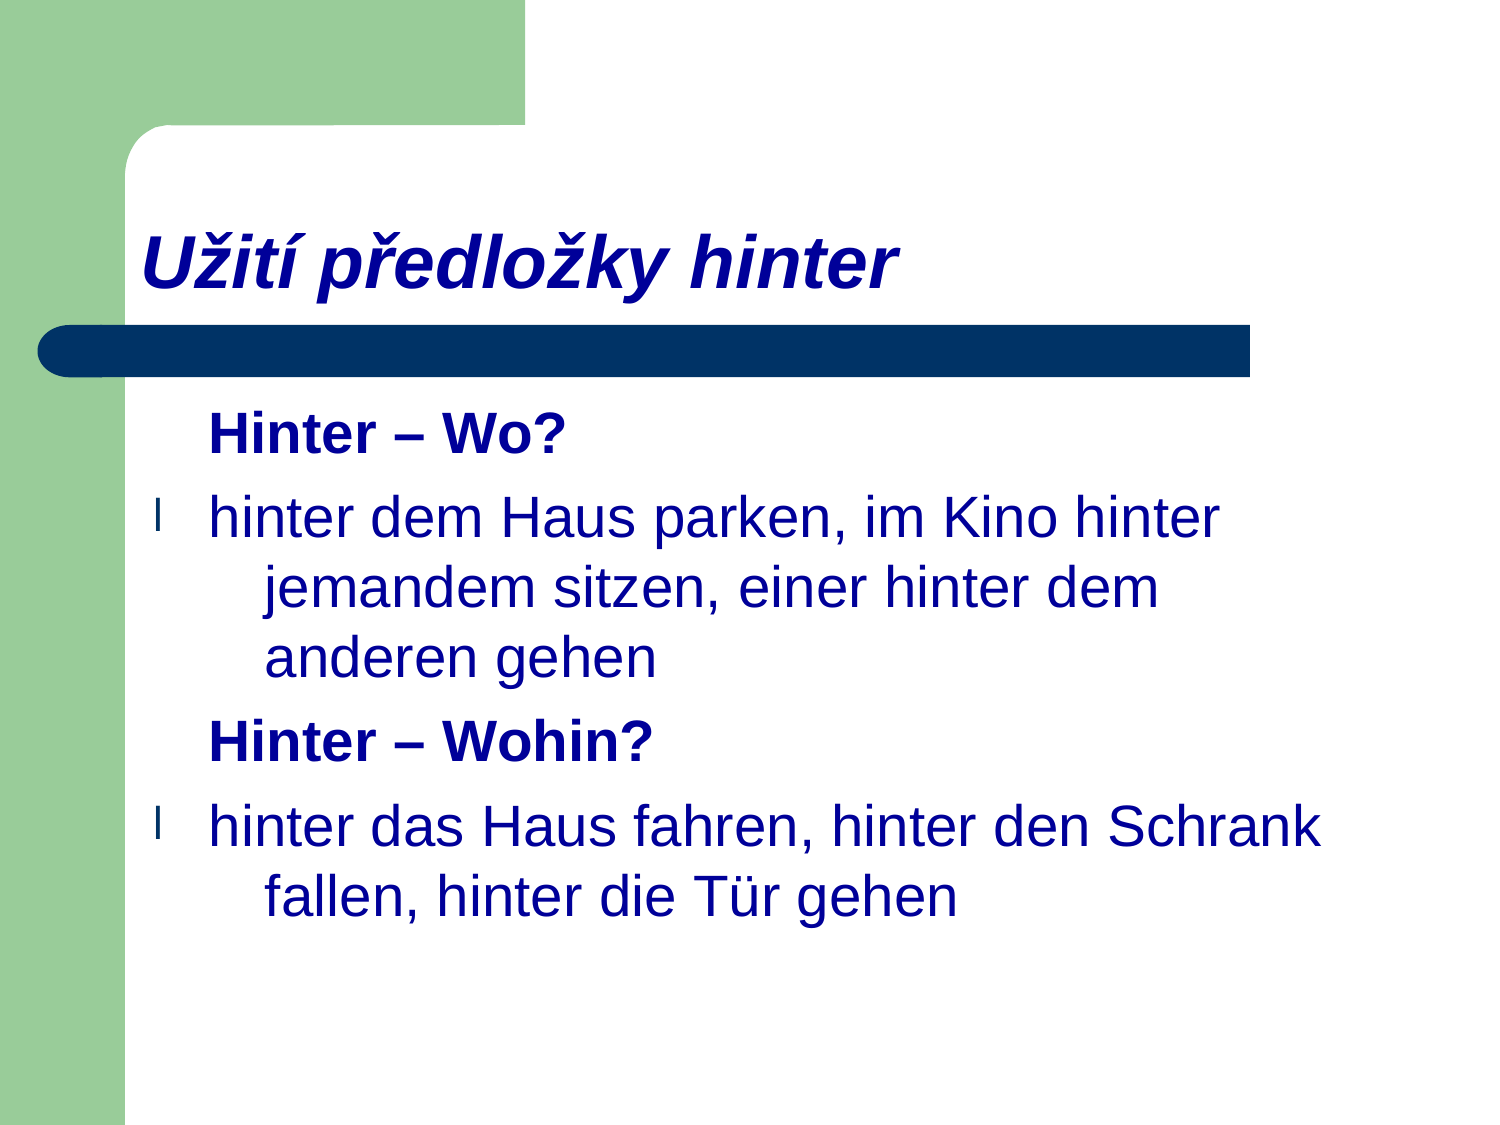

# Užití předložky hinter
Hinter – Wo?
hinter dem Haus parken, im Kino hinter jemandem sitzen, einer hinter dem anderen gehen
Hinter – Wohin?
hinter das Haus fahren, hinter den Schrank fallen, hinter die Tür gehen